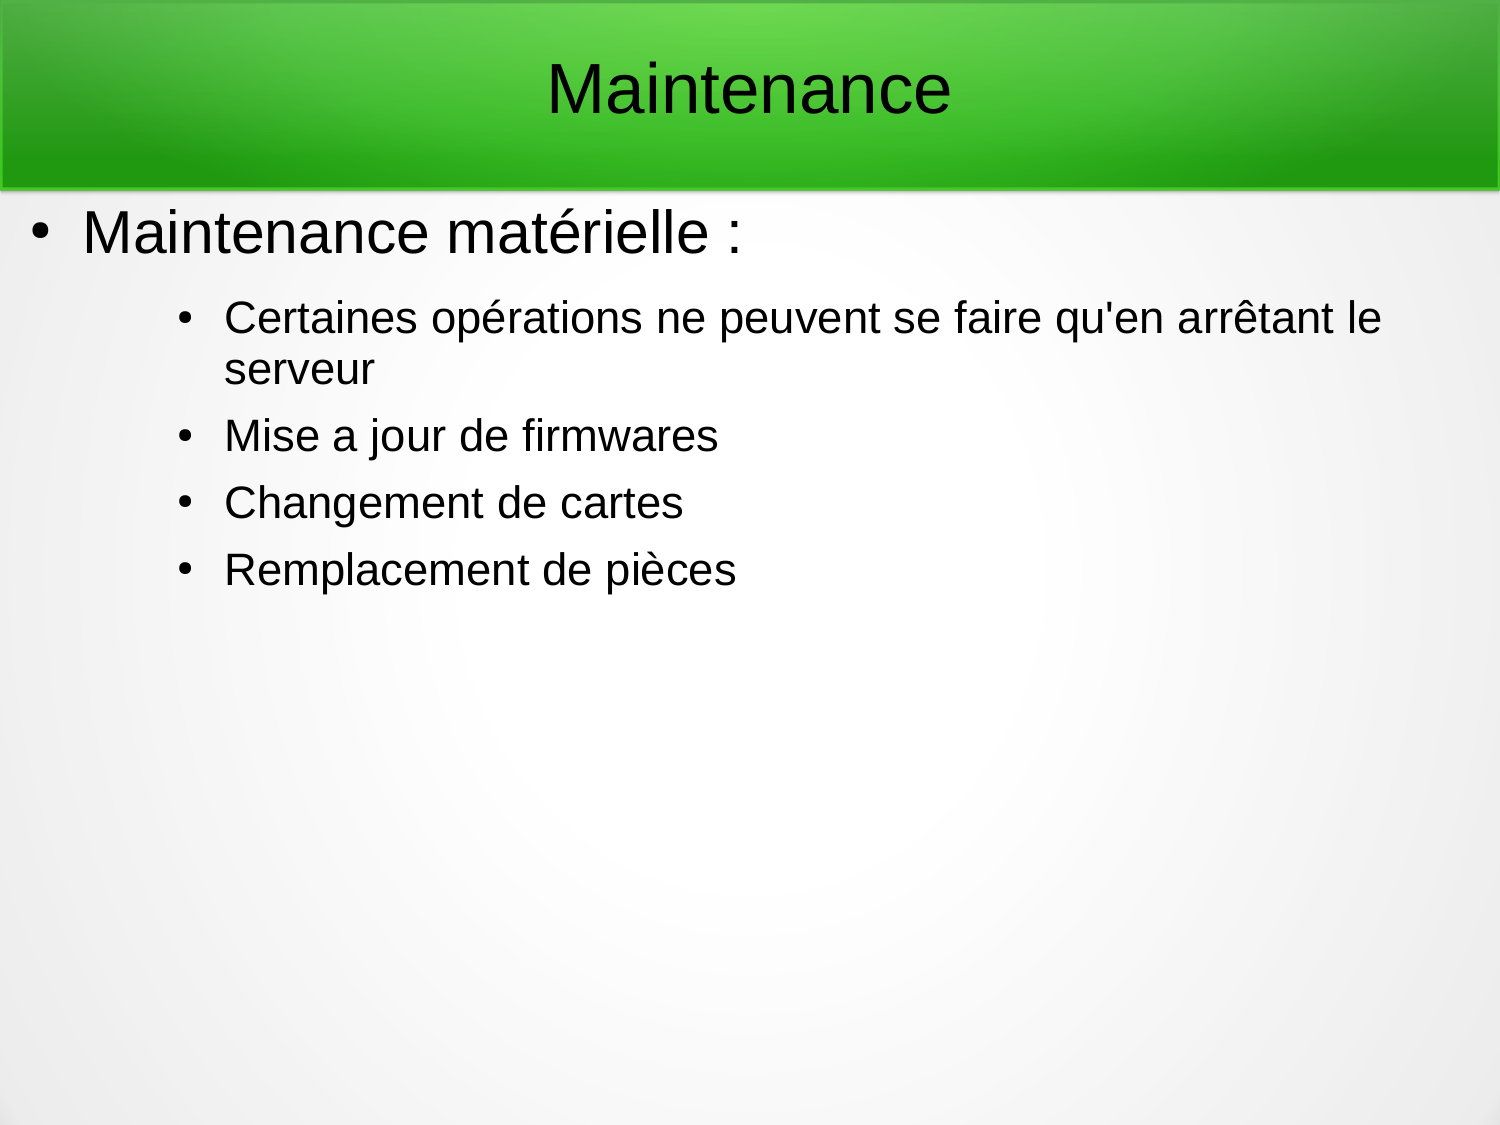

# Maintenance
Maintenance matérielle :
Certaines opérations ne peuvent se faire qu'en arrêtant le serveur
Mise a jour de firmwares
Changement de cartes
Remplacement de pièces